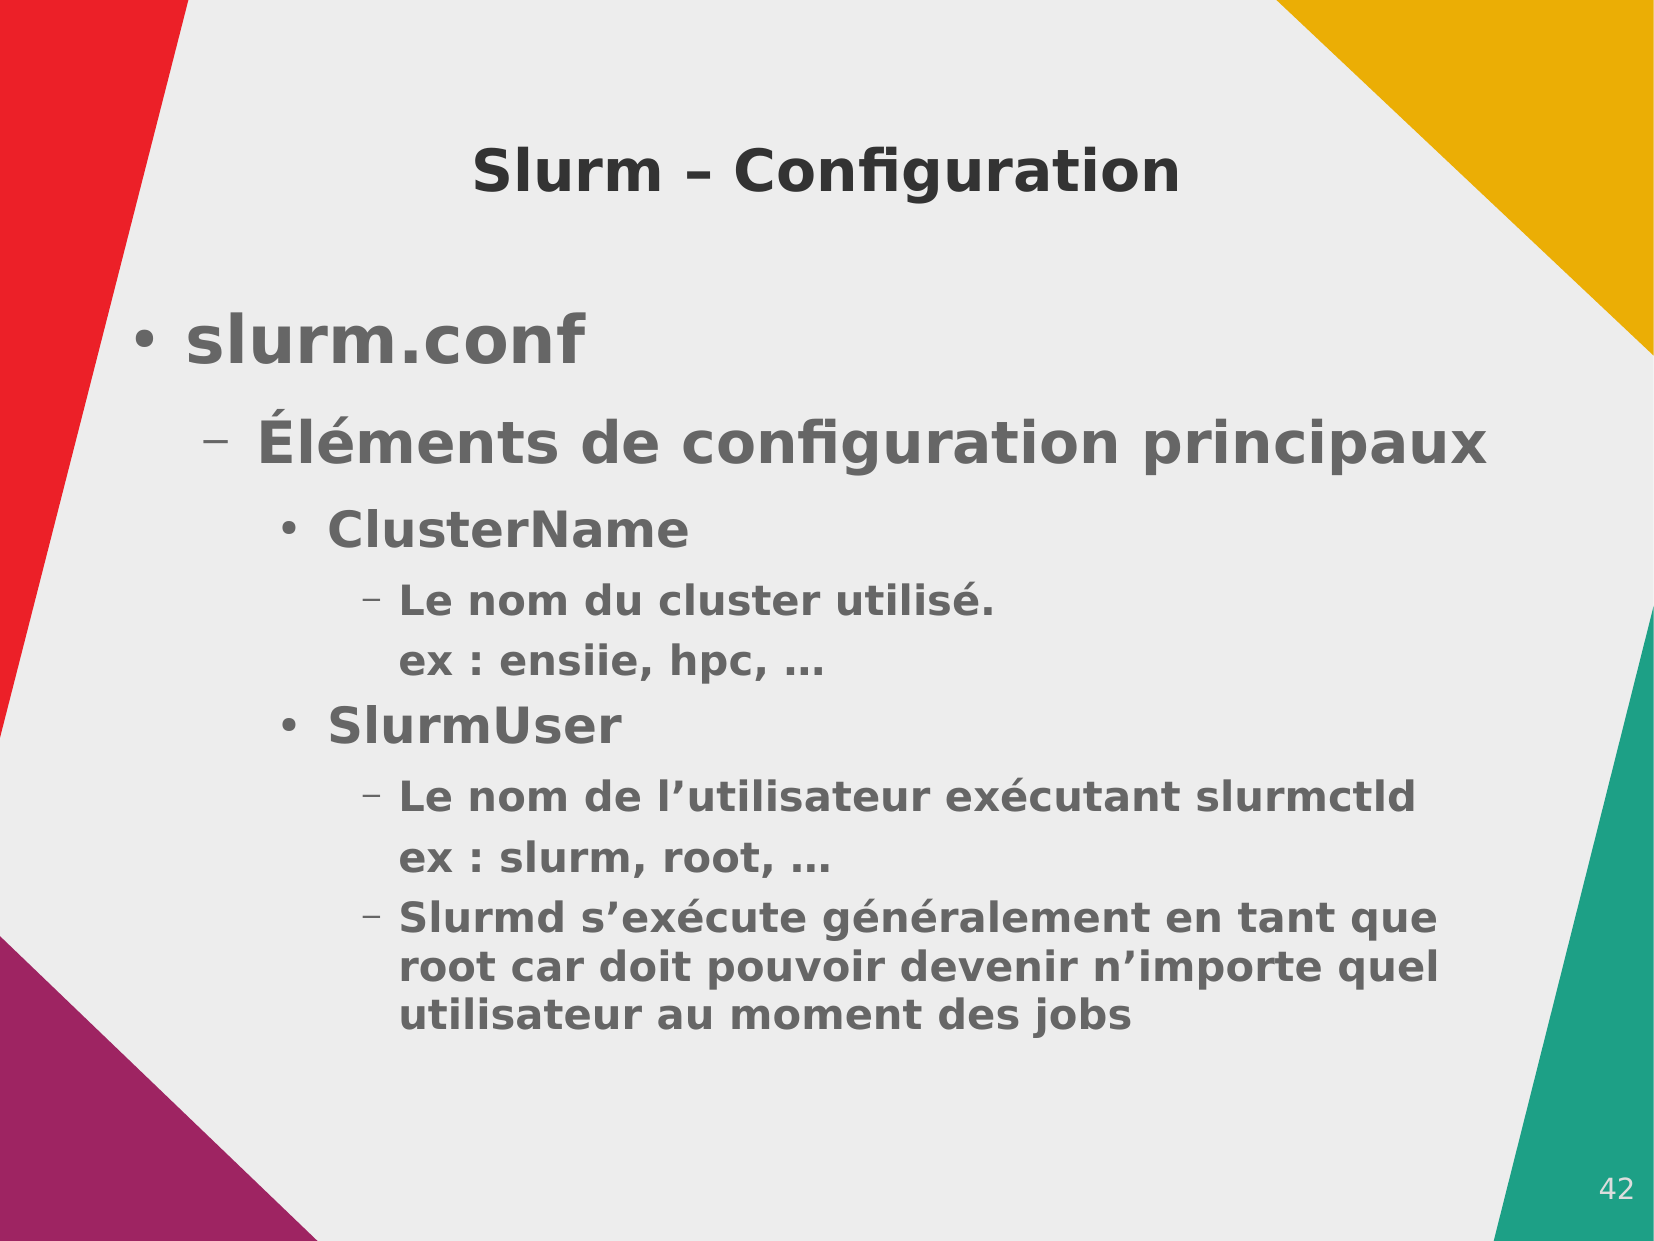

# Slurm – Configuration
slurm.conf
Éléments de configuration principaux
ClusterName
Le nom du cluster utilisé.
ex : ensiie, hpc, …
SlurmUser
Le nom de l’utilisateur exécutant slurmctld
ex : slurm, root, …
Slurmd s’exécute généralement en tant que root car doit pouvoir devenir n’importe quel utilisateur au moment des jobs
42